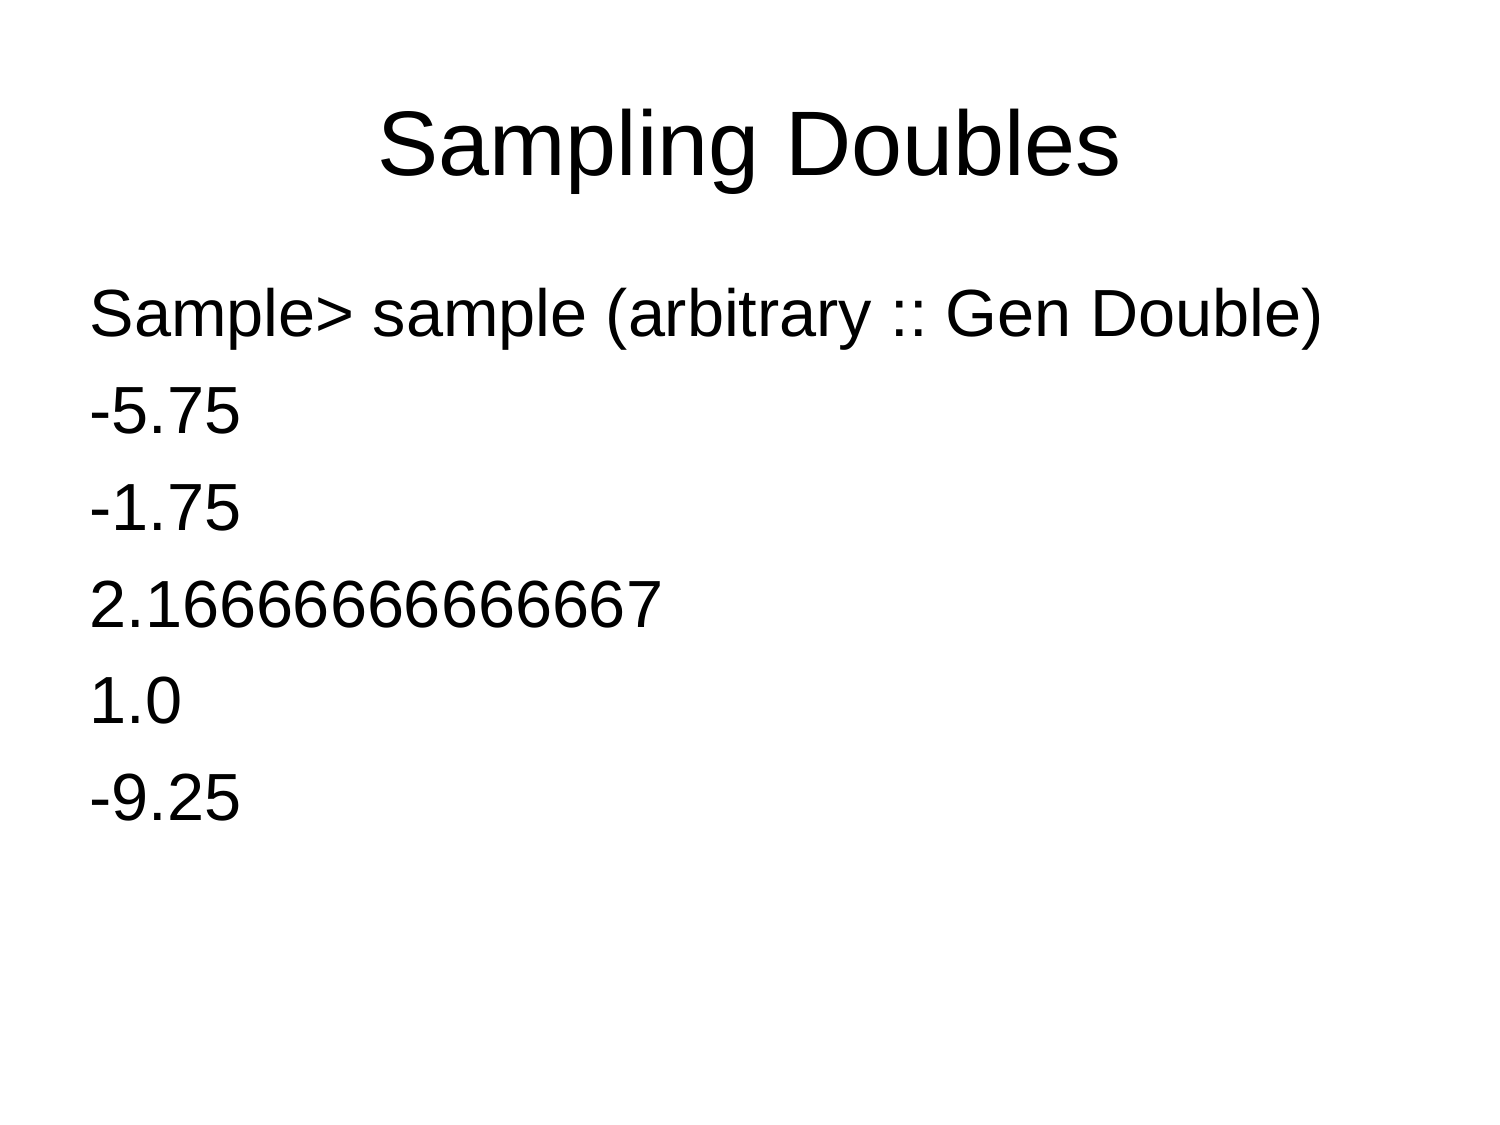

# Sampling Doubles
Sample> sample (arbitrary :: Gen Double)
-5.75
-1.75
2.16666666666667
1.0
-9.25